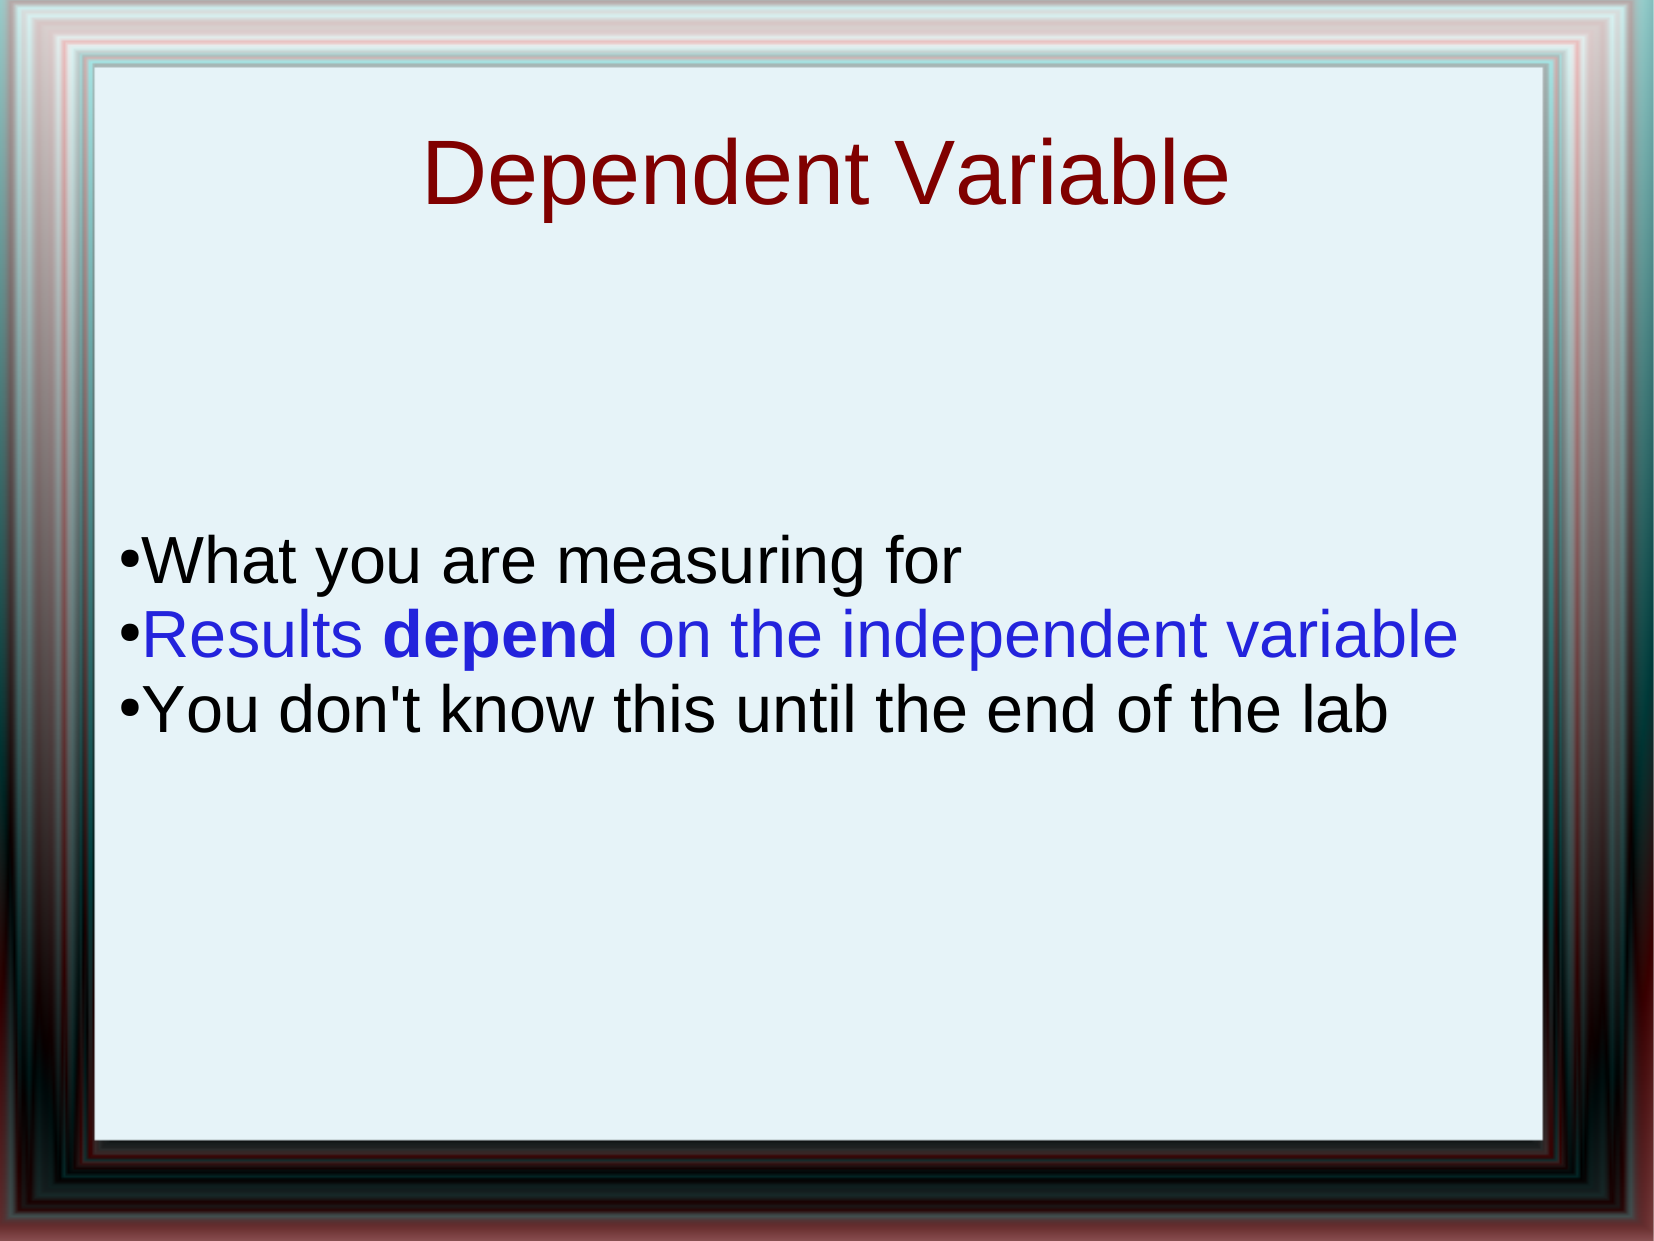

# Dependent Variable
What you are measuring for
Results depend on the independent variable
You don't know this until the end of the lab